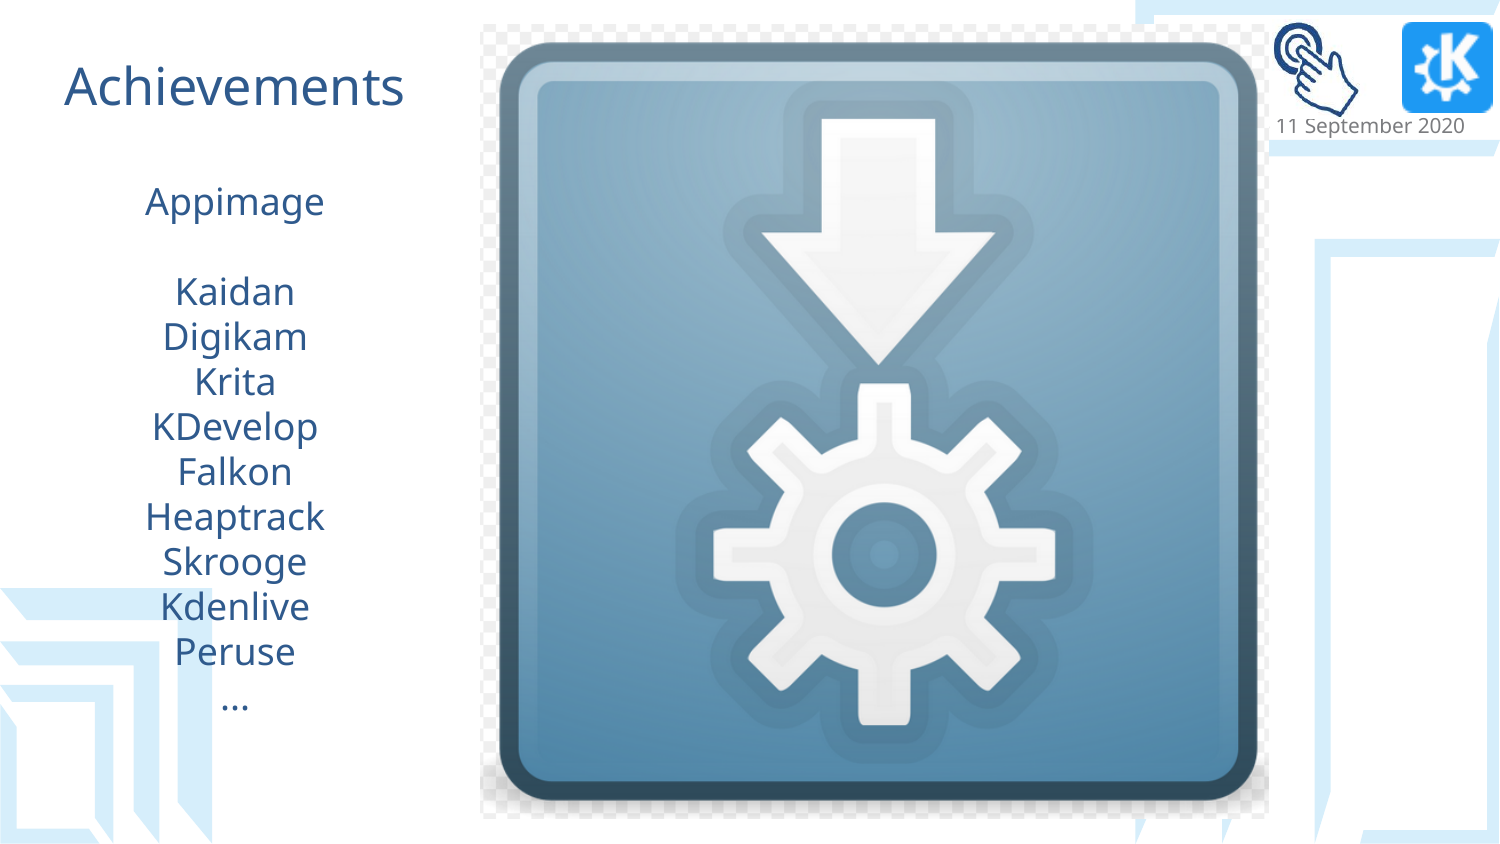

# Achievements Appimage Kaidan Digikam Krita KDevelop Falkon Heaptrack Skrooge Kdenlive Peruse ...